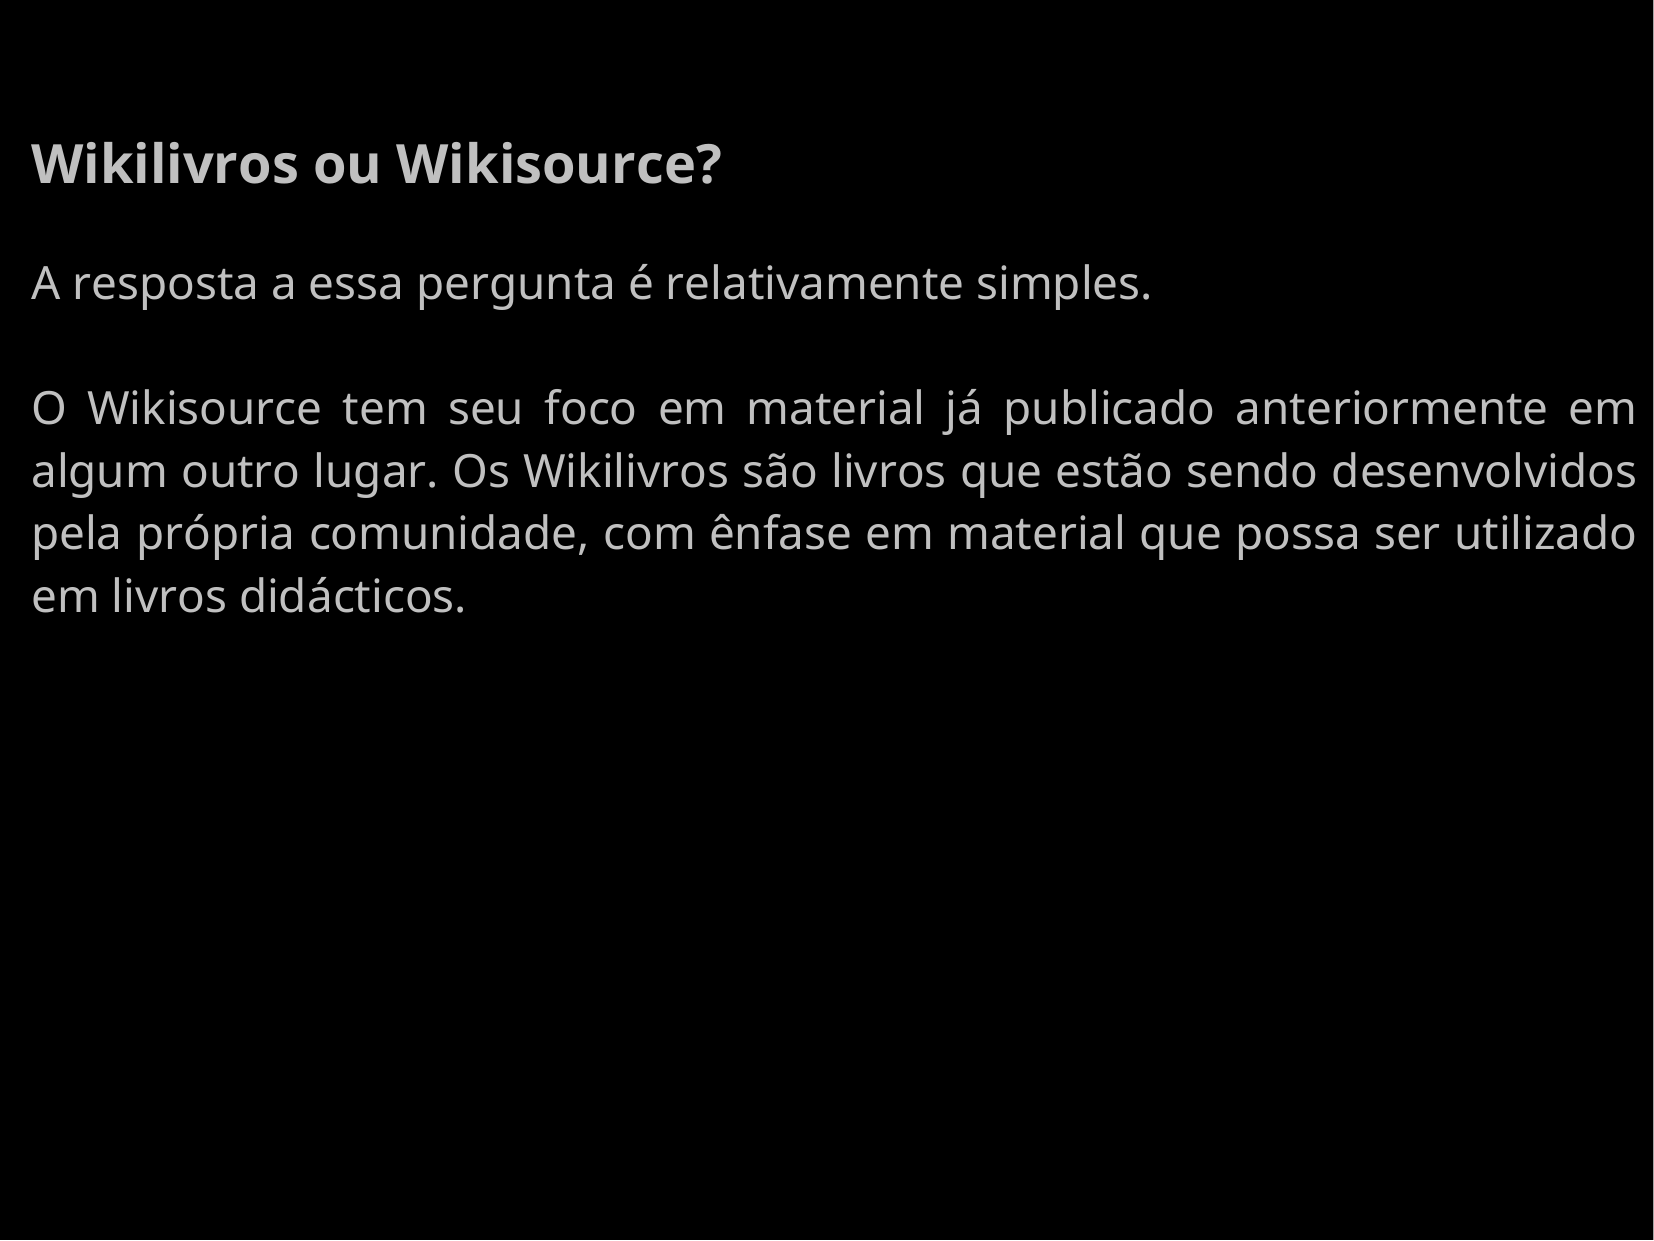

Wikilivros ou Wikisource?
A resposta a essa pergunta é relativamente simples.
O Wikisource tem seu foco em material já publicado anteriormente em algum outro lugar. Os Wikilivros são livros que estão sendo desenvolvidos pela própria comunidade, com ênfase em material que possa ser utilizado em livros didácticos.